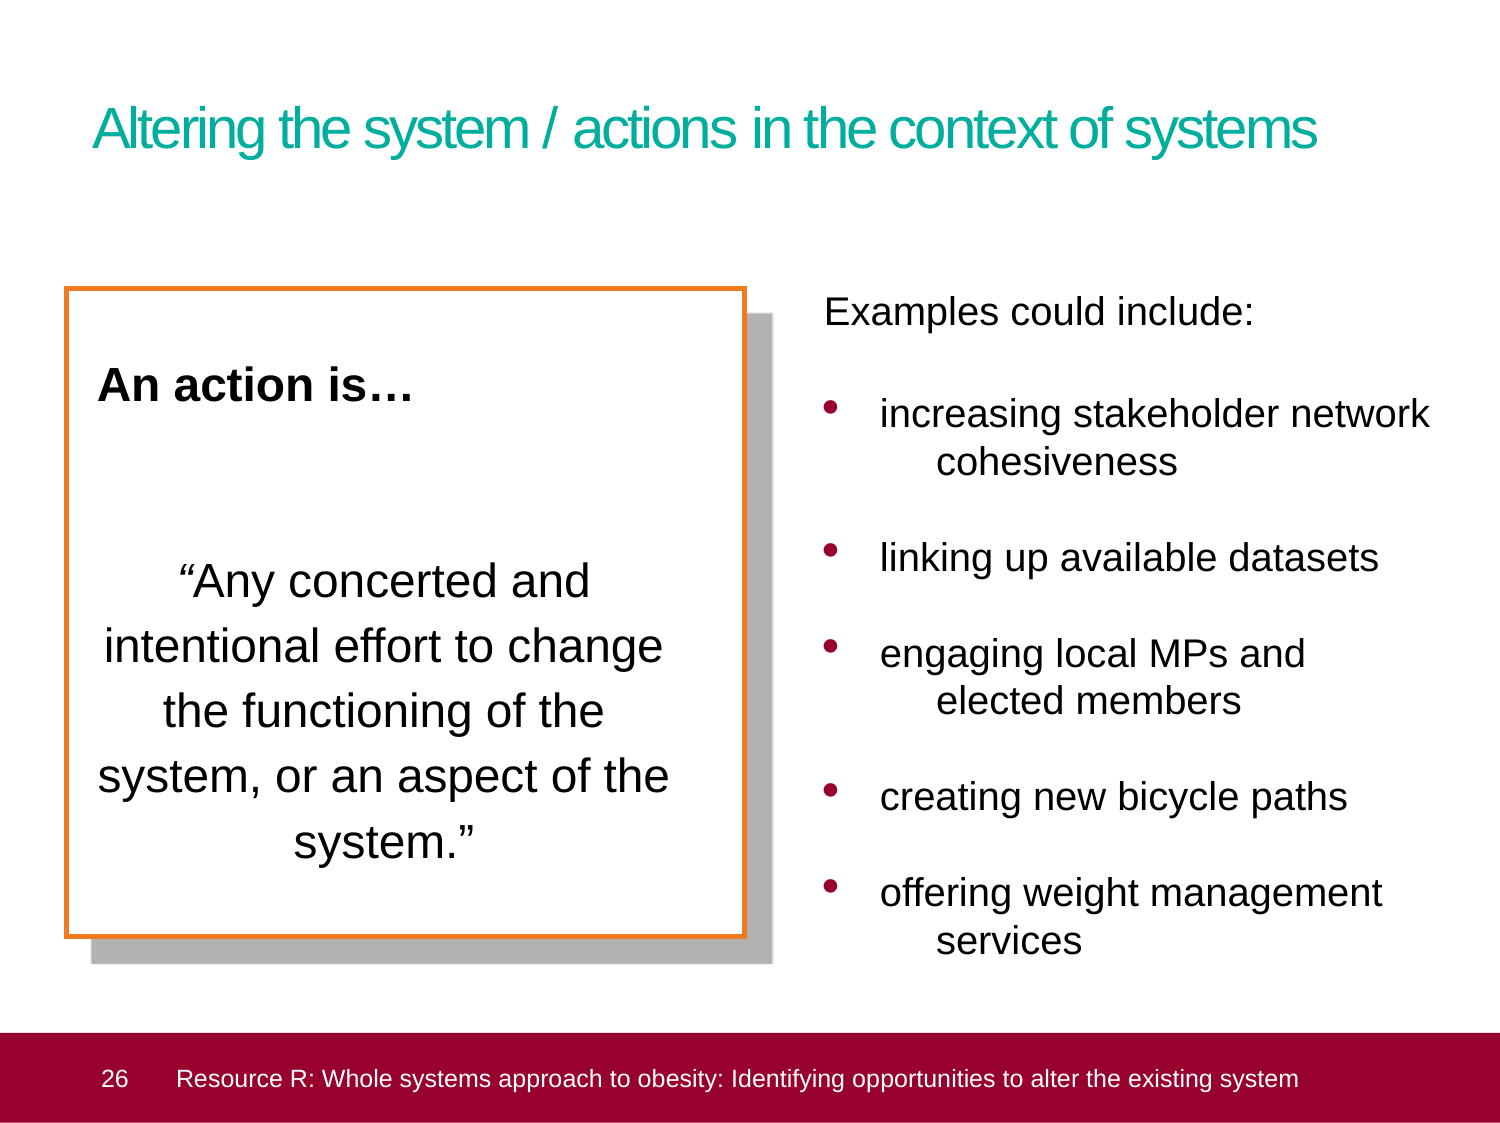

# Altering the system / actions in the context of systems
Examples could include:
increasing stakeholder network cohesiveness
linking up available datasets
engaging local MPs and elected members
creating new bicycle paths
offering weight management services
An action is…
“Any concerted and intentional effort to change the functioning of the system, or an aspect of the system.”
 25
Resource R: Whole systems approach to obesity: Identifying opportunities to alter the existing system